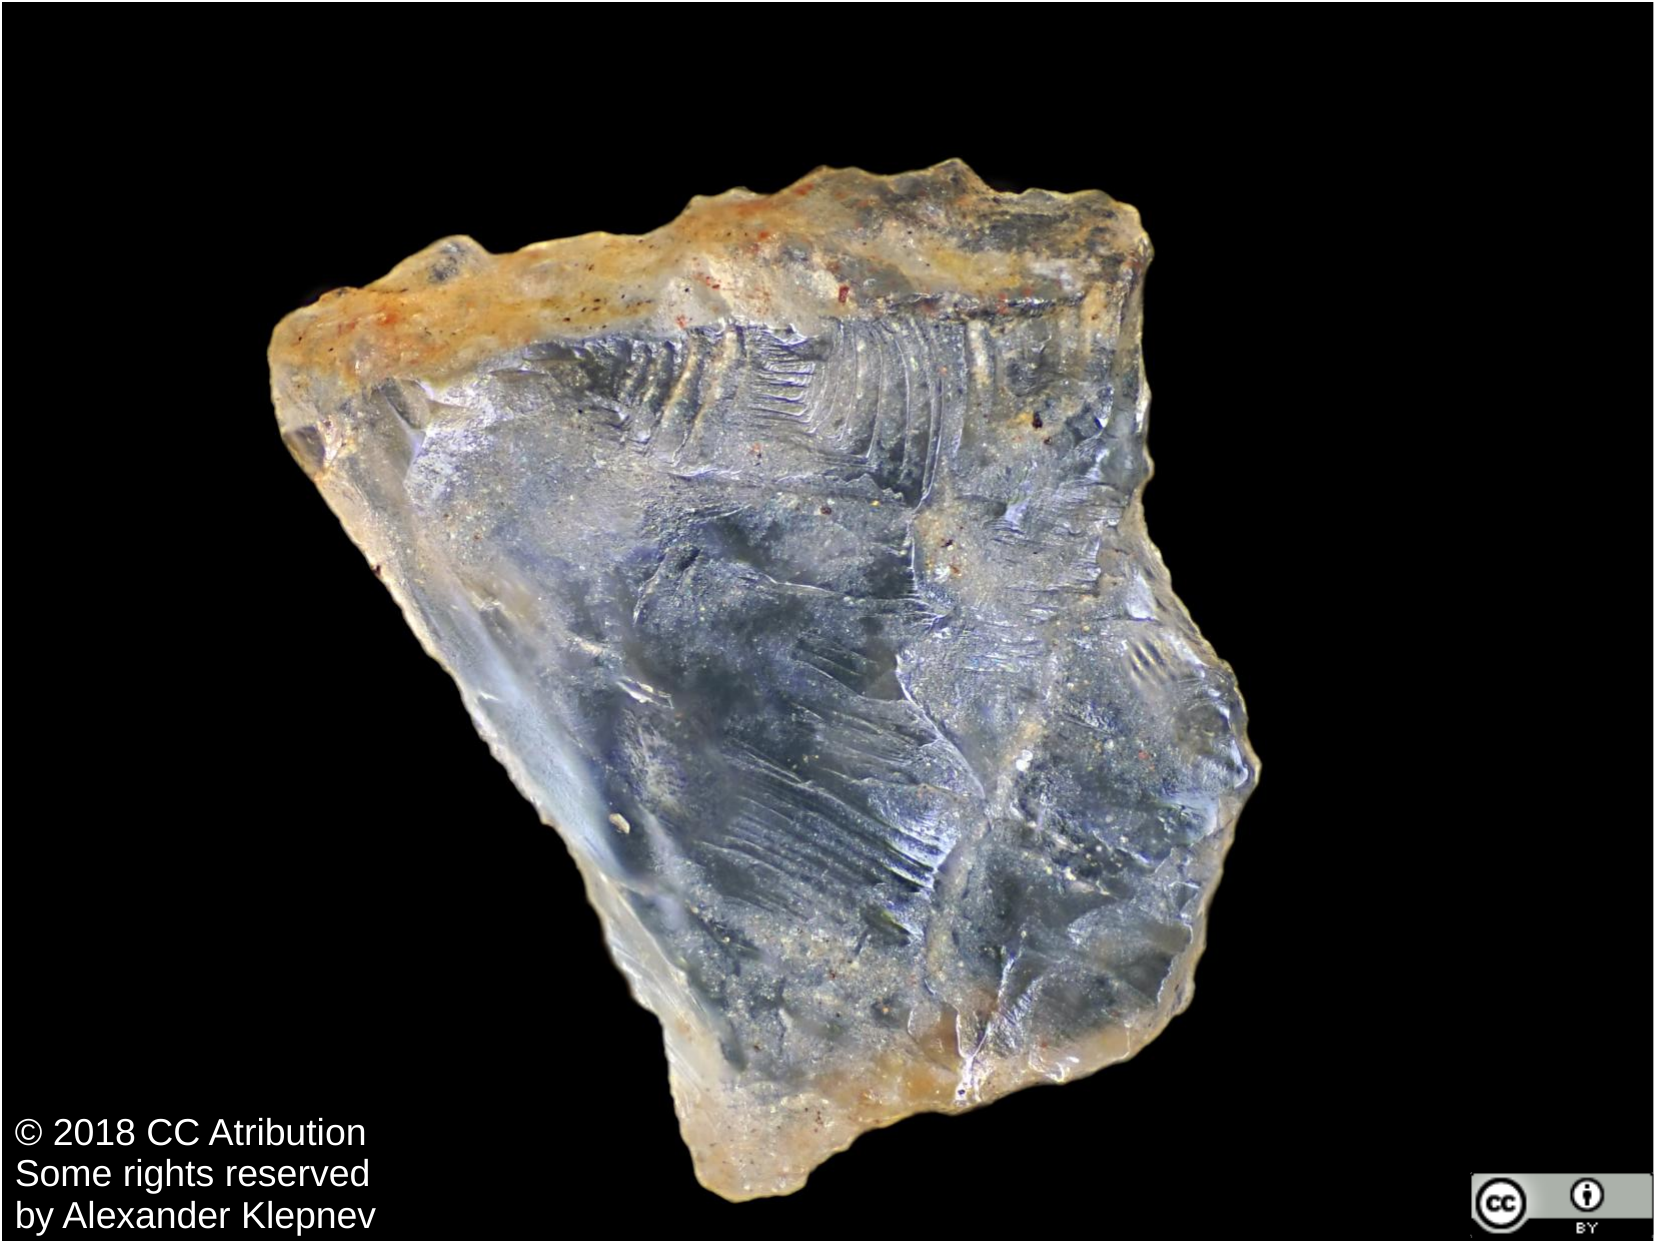

© 2018 CC Atribution
Some rights reserved
by Alexander Klepnev